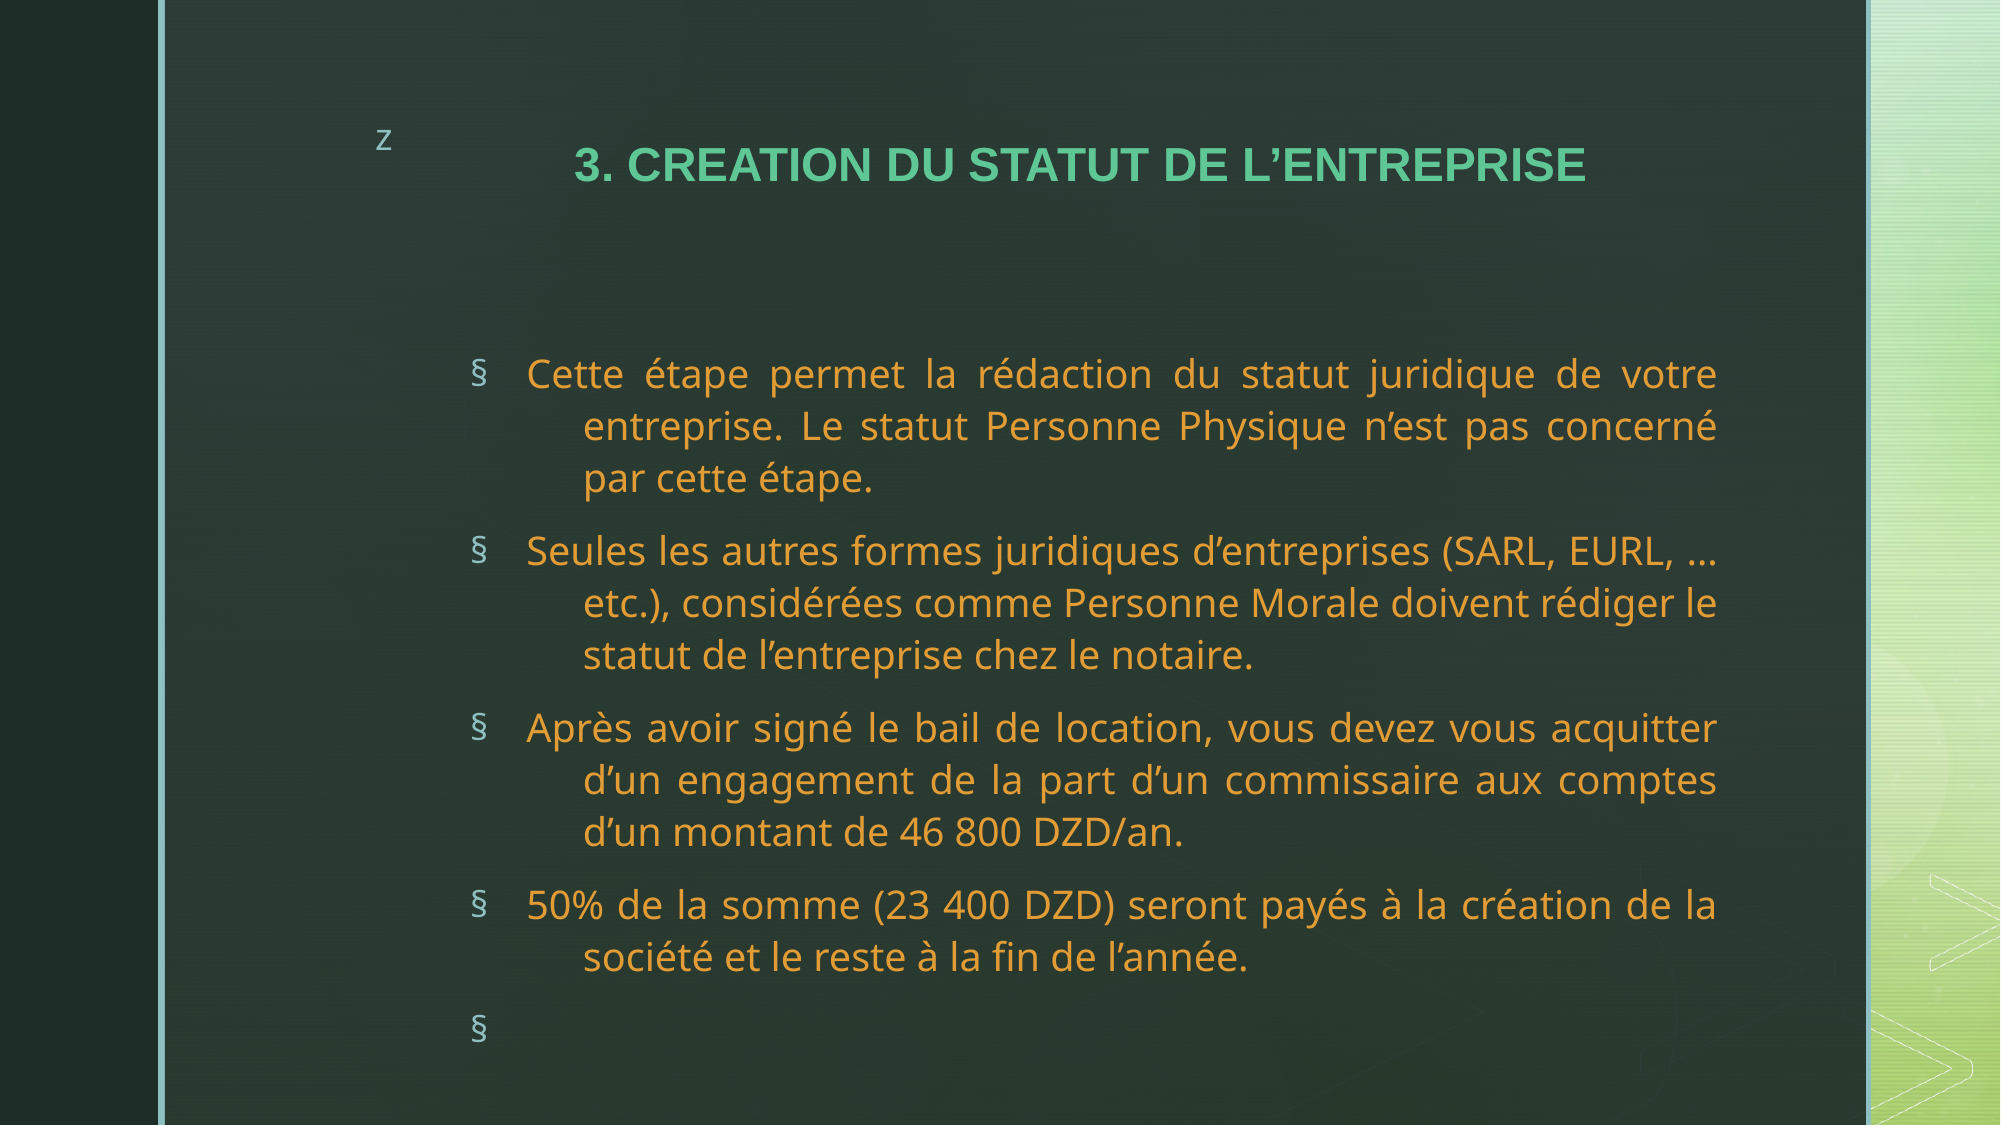

# 3. CREATION DU STATUT DE L’ENTREPRISE
Cette étape permet la rédaction du statut juridique de votre entreprise. Le statut Personne Physique n’est pas concerné par cette étape.
Seules les autres formes juridiques d’entreprises (SARL, EURL, …etc.), considérées comme Personne Morale doivent rédiger le statut de l’entreprise chez le notaire.
Après avoir signé le bail de location, vous devez vous acquitter d’un engagement de la part d’un commissaire aux comptes d’un montant de 46 800 DZD/an.
50% de la somme (23 400 DZD) seront payés à la création de la société et le reste à la fin de l’année.